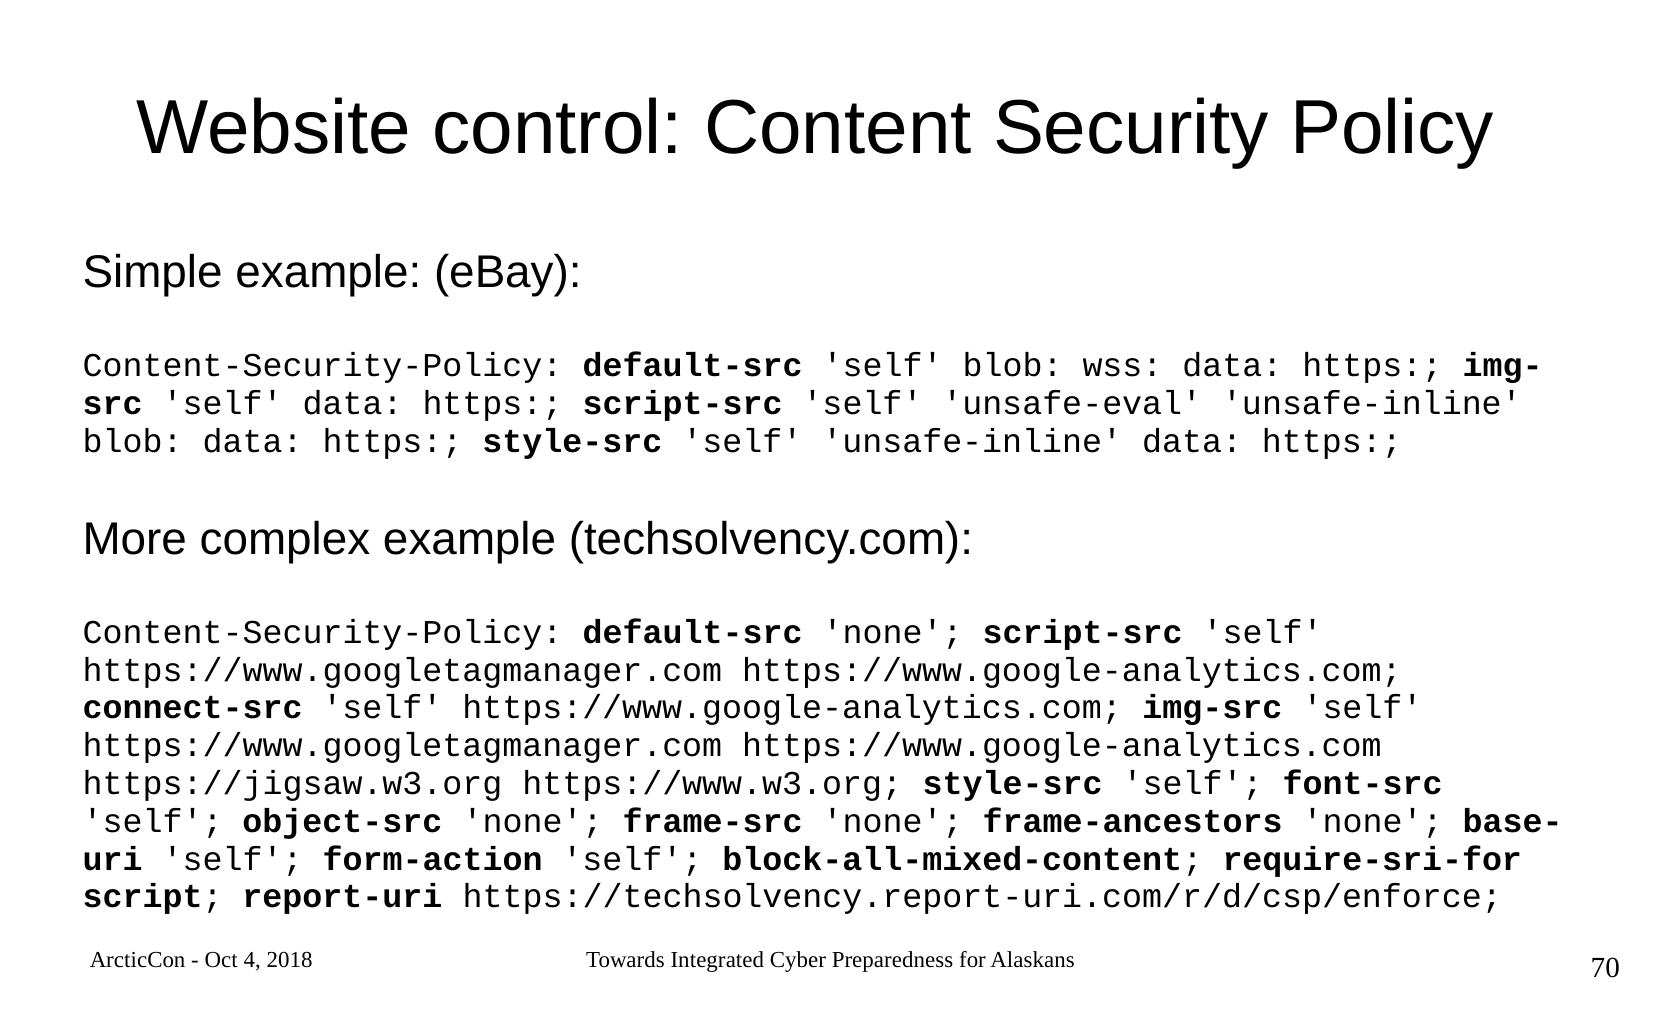

# Website control: Content Security Policy
Simple example: (eBay):
Content-Security-Policy: default-src 'self' blob: wss: data: https:; img-src 'self' data: https:; script-src 'self' 'unsafe-eval' 'unsafe-inline' blob: data: https:; style-src 'self' 'unsafe-inline' data: https:;
More complex example (techsolvency.com):
Content-Security-Policy: default-src 'none'; script-src 'self' https://www.googletagmanager.com https://www.google-analytics.com; connect-src 'self' https://www.google-analytics.com; img-src 'self' https://www.googletagmanager.com https://www.google-analytics.com https://jigsaw.w3.org https://www.w3.org; style-src 'self'; font-src 'self'; object-src 'none'; frame-src 'none'; frame-ancestors 'none'; base-uri 'self'; form-action 'self'; block-all-mixed-content; require-sri-for script; report-uri https://techsolvency.report-uri.com/r/d/csp/enforce;